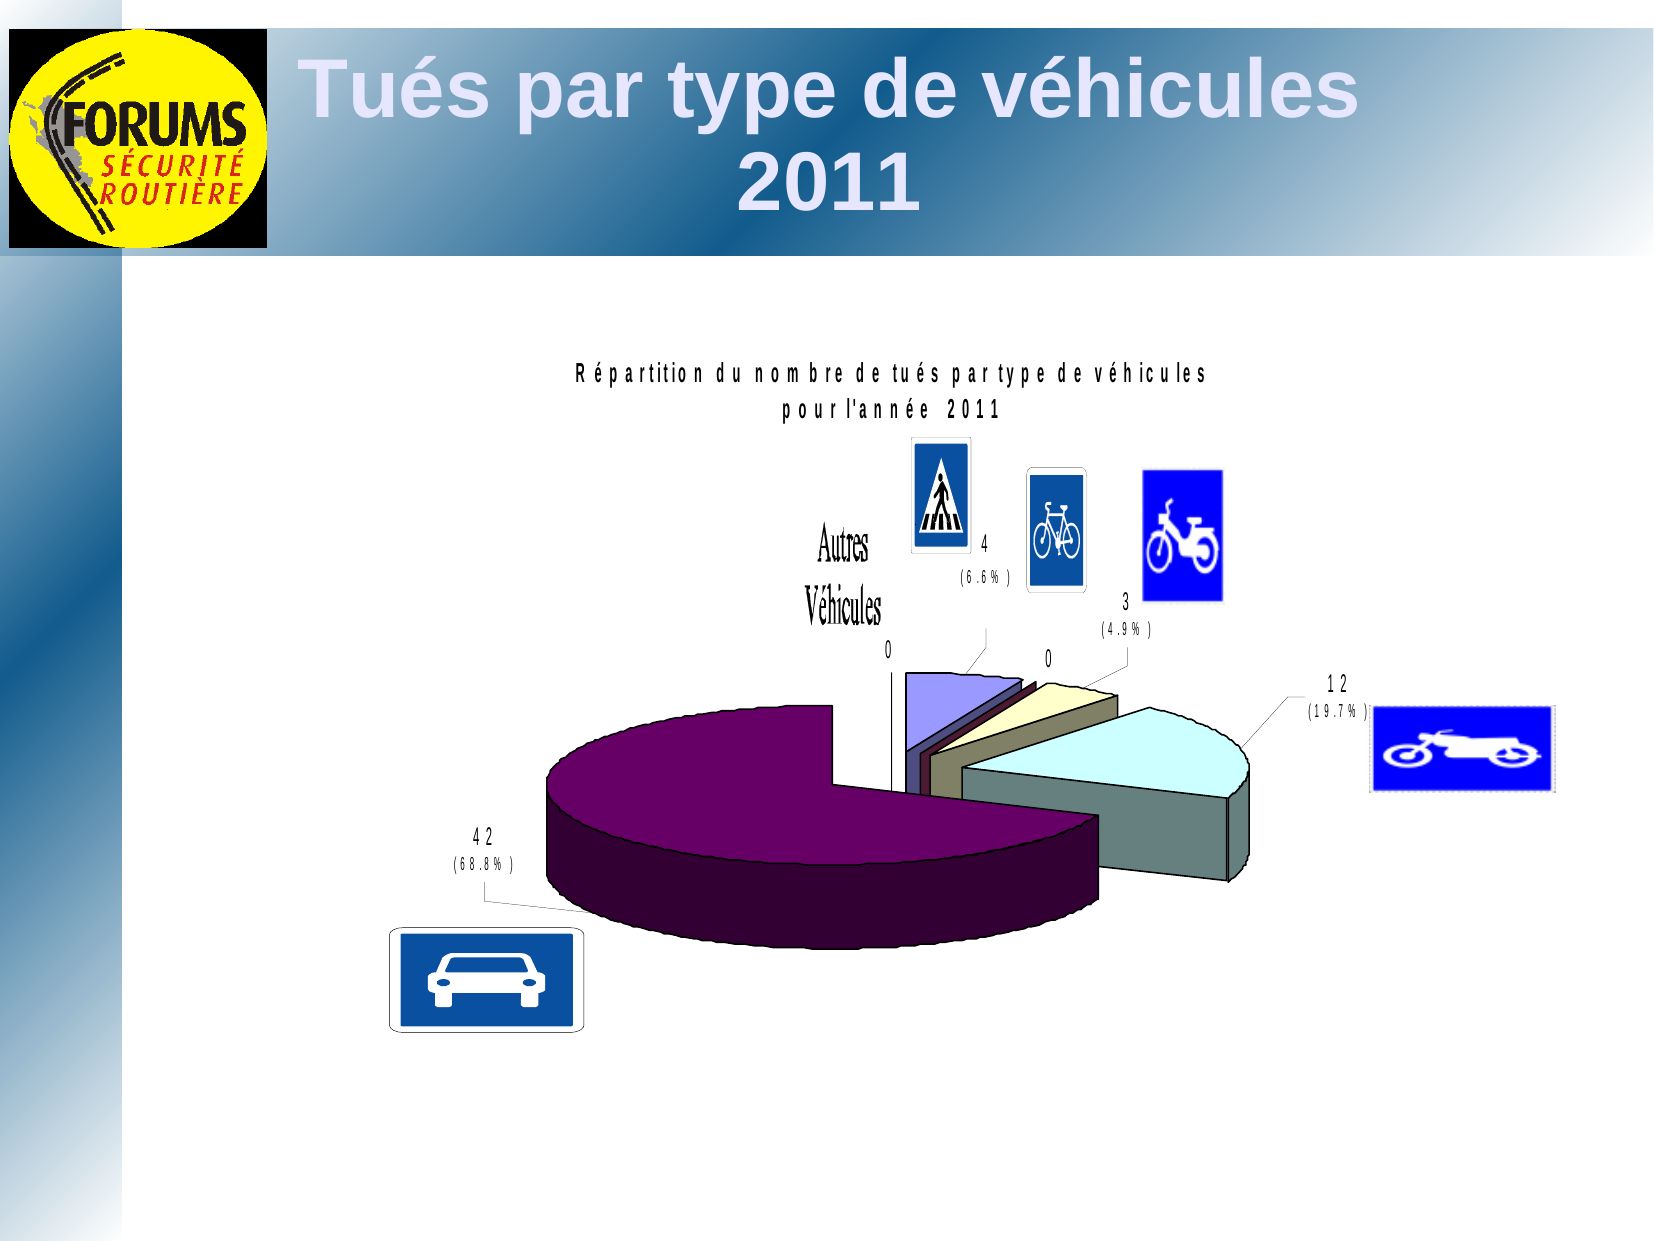

# Tués par type de véhicules 2011